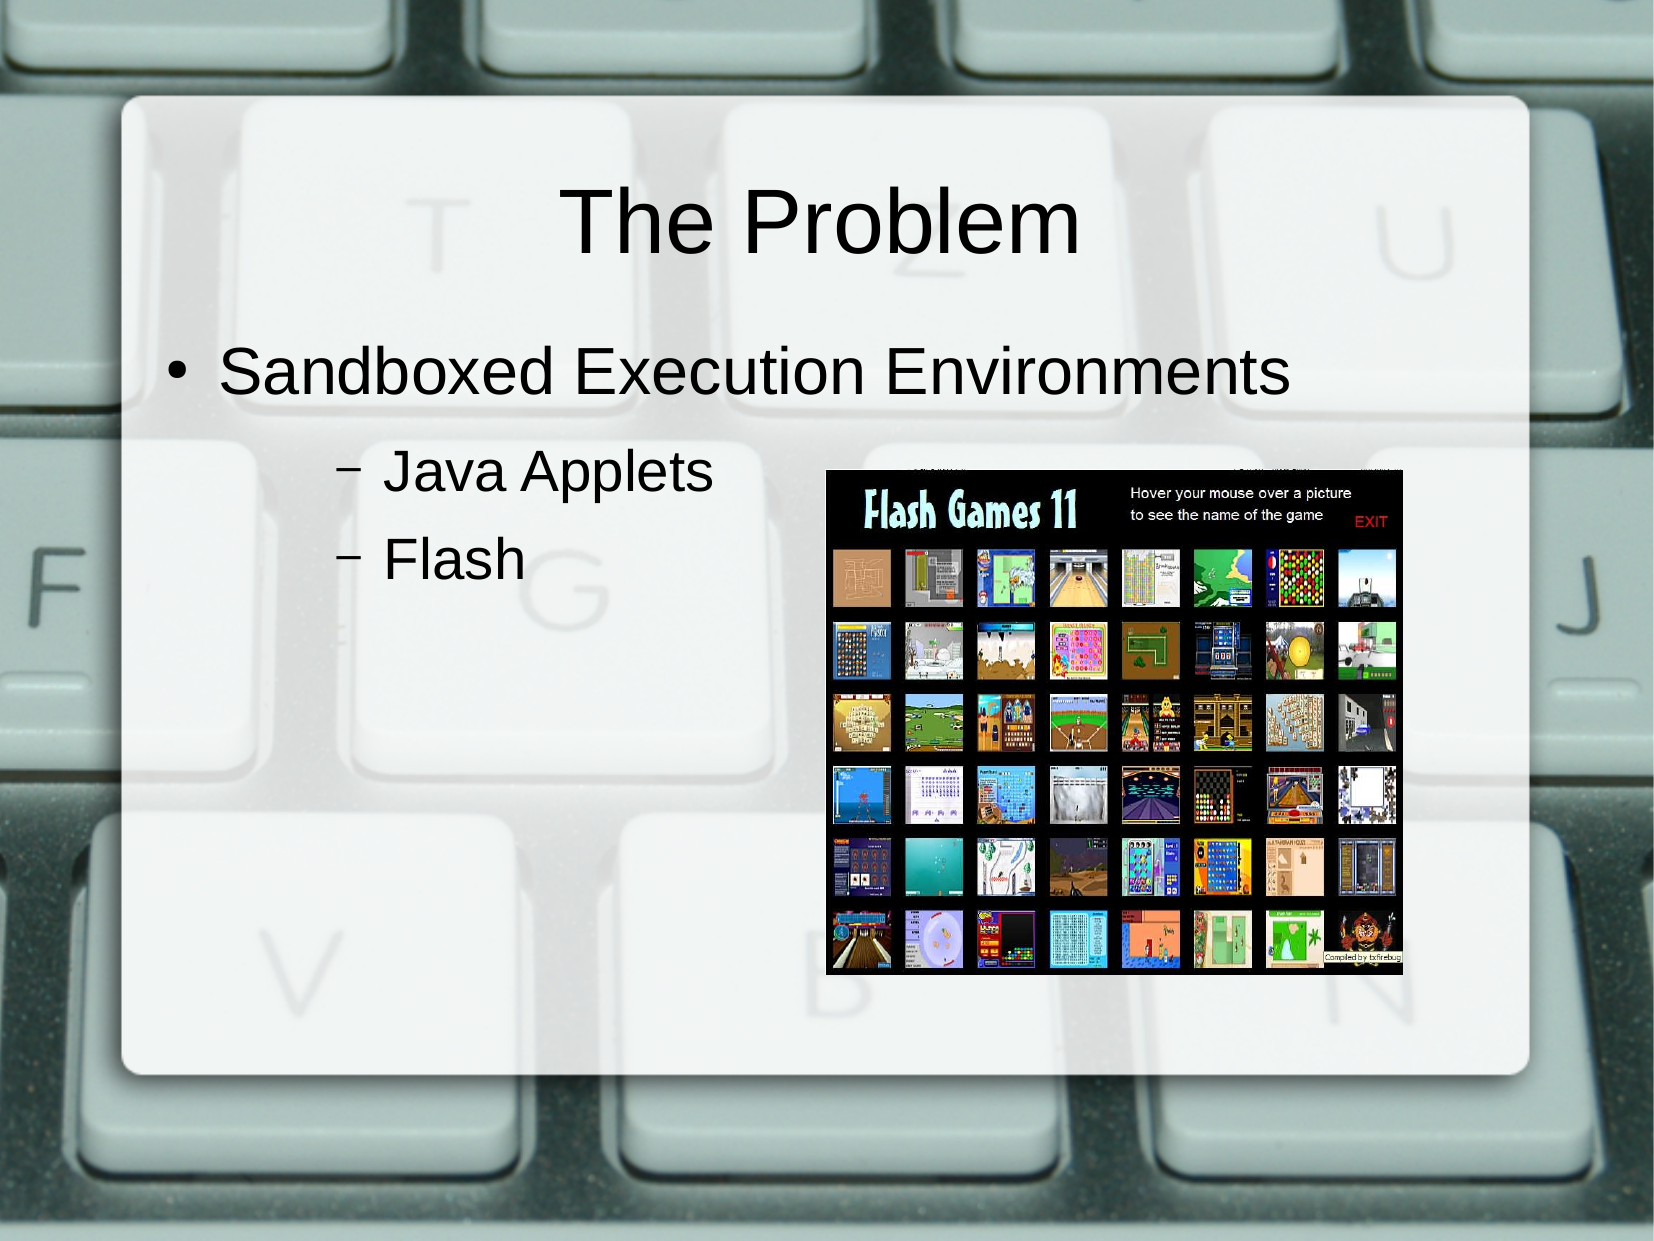

# The Problem
Sandboxed Execution Environments
Java Applets
Flash